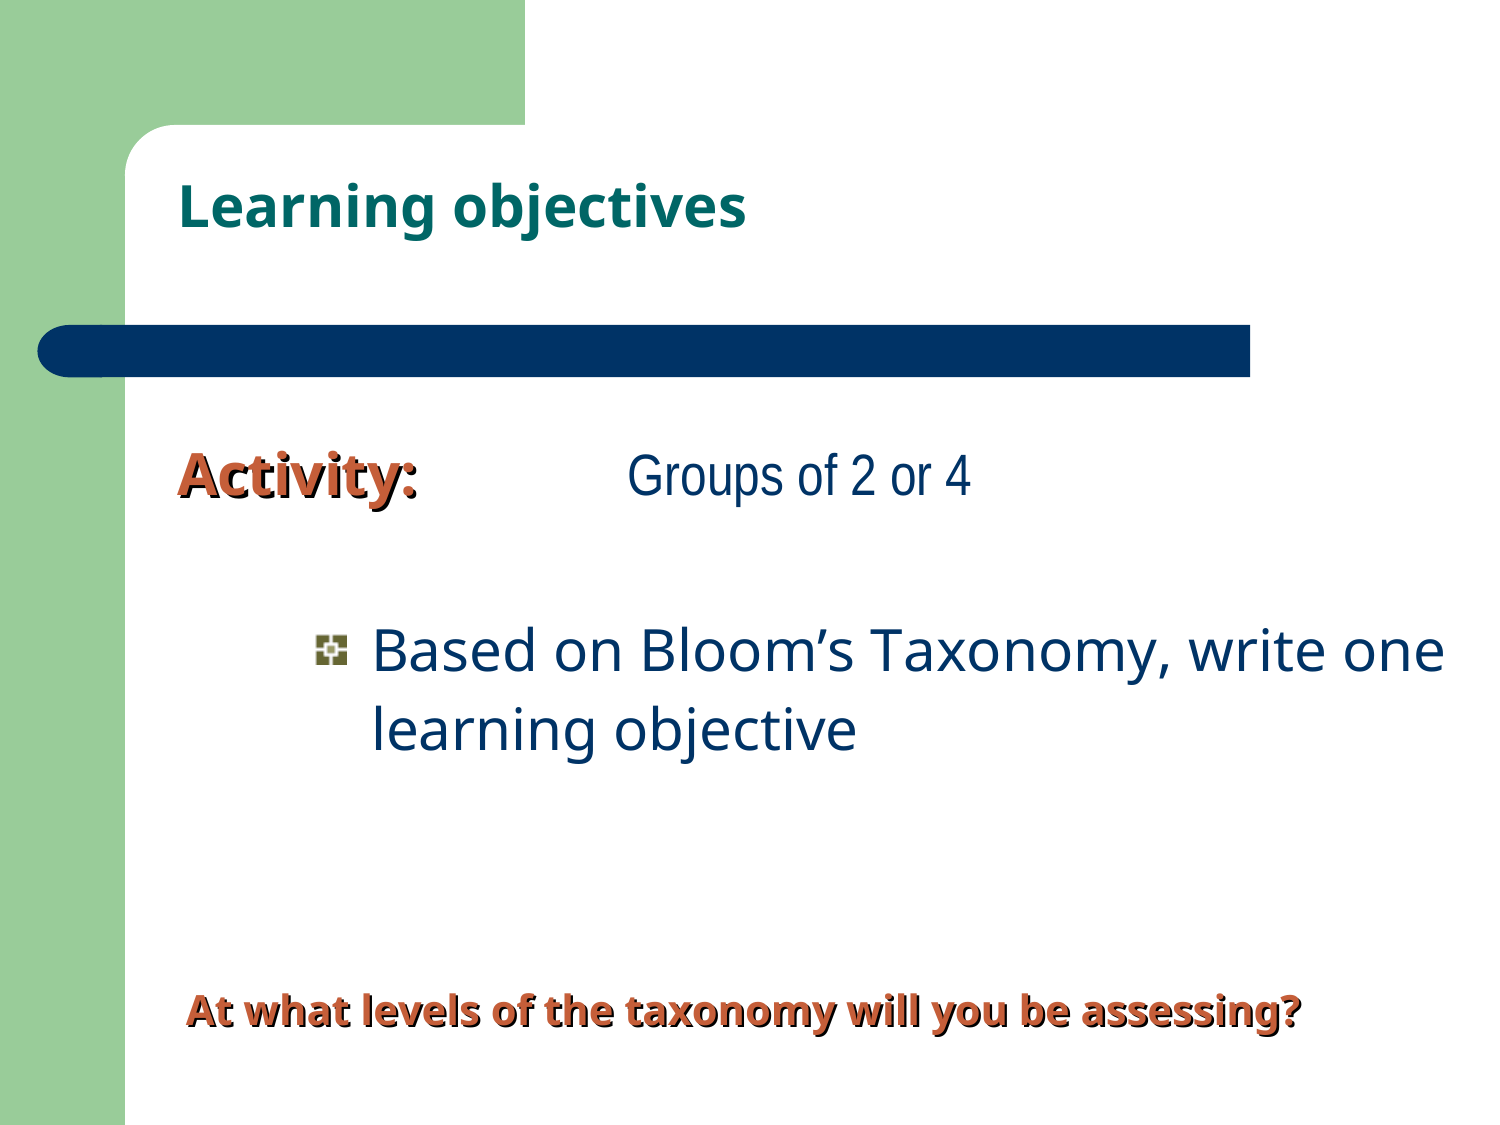

# Learning objectives
Activity:		Groups of 2 or 4
Based on Bloom’s Taxonomy, write one learning objective
At what levels of the taxonomy will you be assessing?